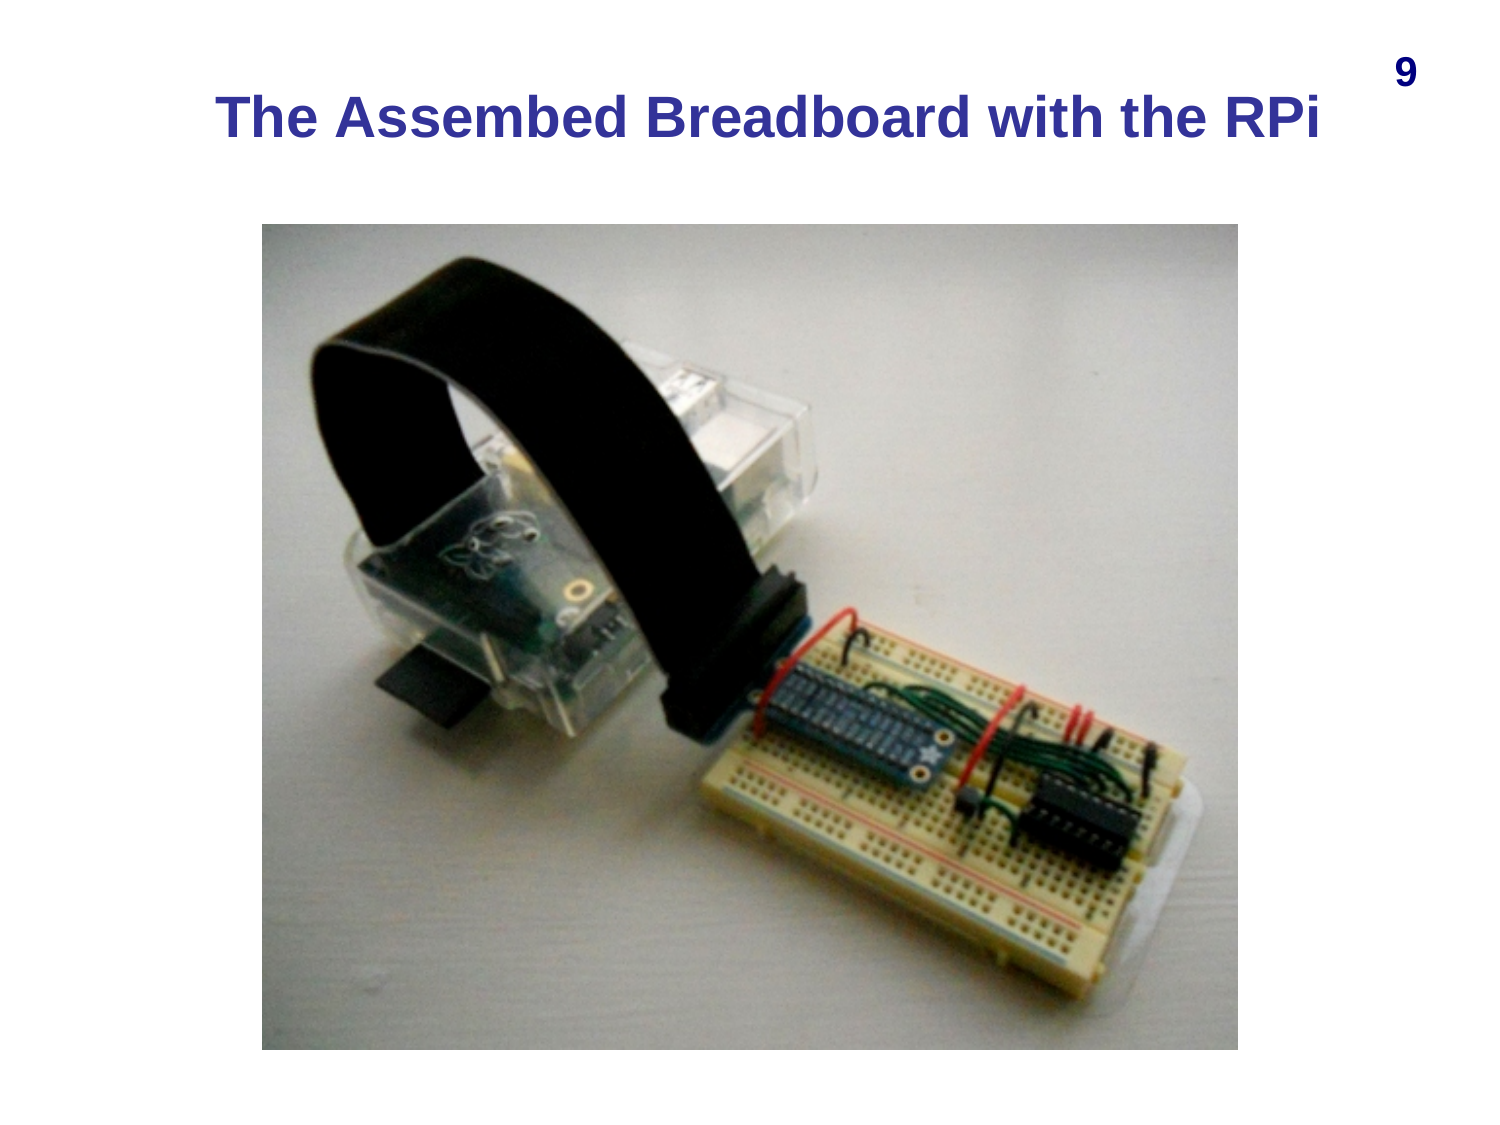

9
# The Assembed Breadboard with the RPi